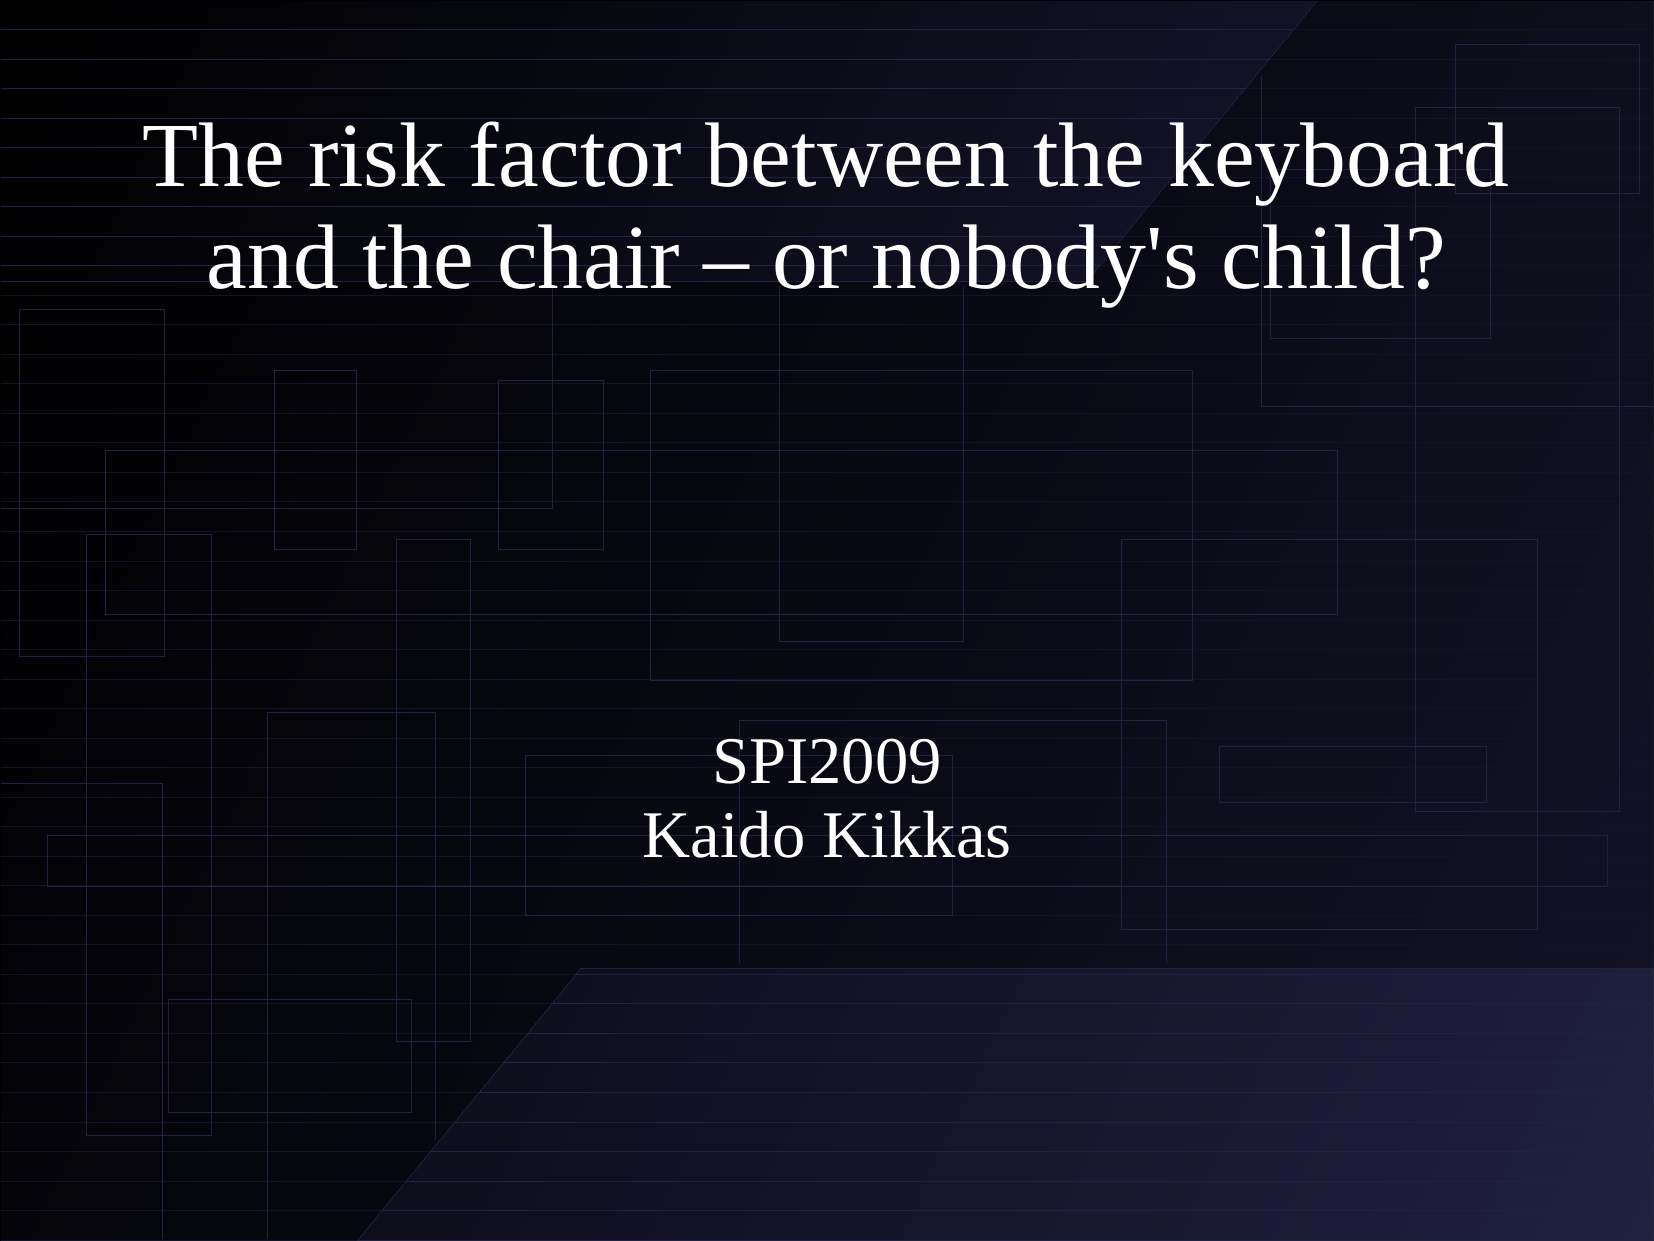

# The risk factor between the keyboard and the chair – or nobody's child?
SPI2009
Kaido Kikkas